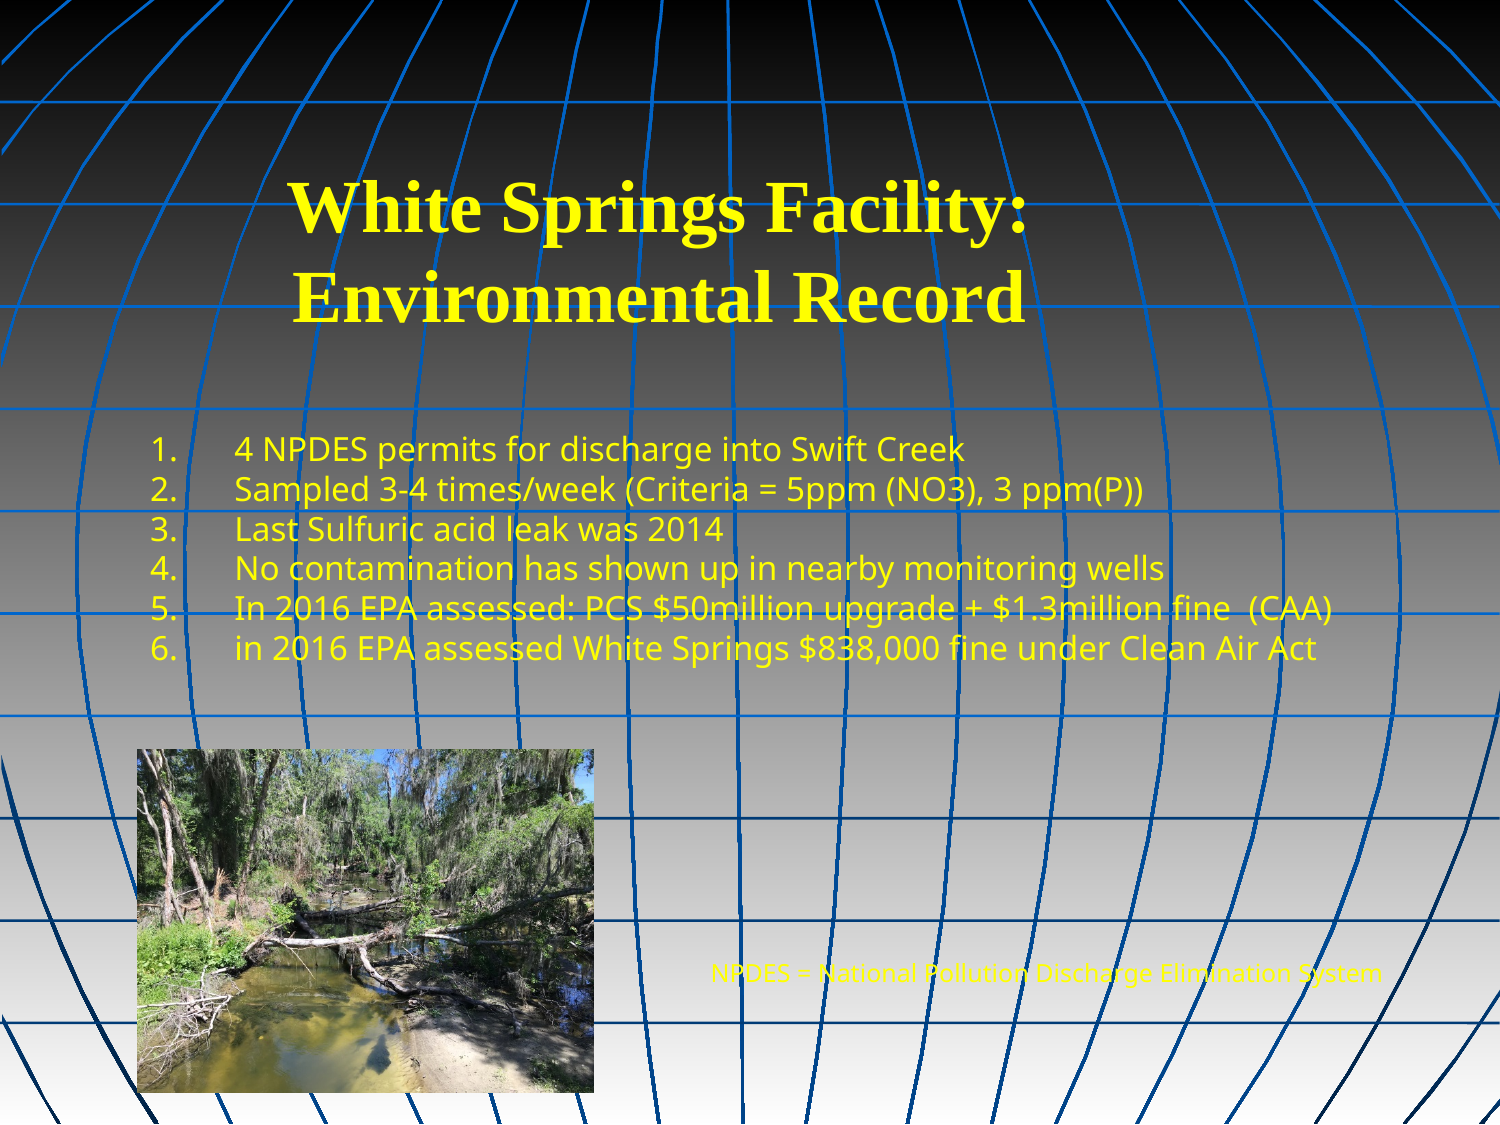

# White Springs Facility: Environmental Record
4 NPDES permits for discharge into Swift Creek
Sampled 3-4 times/week (Criteria = 5ppm (NO3), 3 ppm(P))
Last Sulfuric acid leak was 2014
No contamination has shown up in nearby monitoring wells
In 2016 EPA assessed: PCS $50million upgrade + $1.3million fine (CAA)
in 2016 EPA assessed White Springs $838,000 fine under Clean Air Act
NPDES = National Pollution Discharge Elimination System